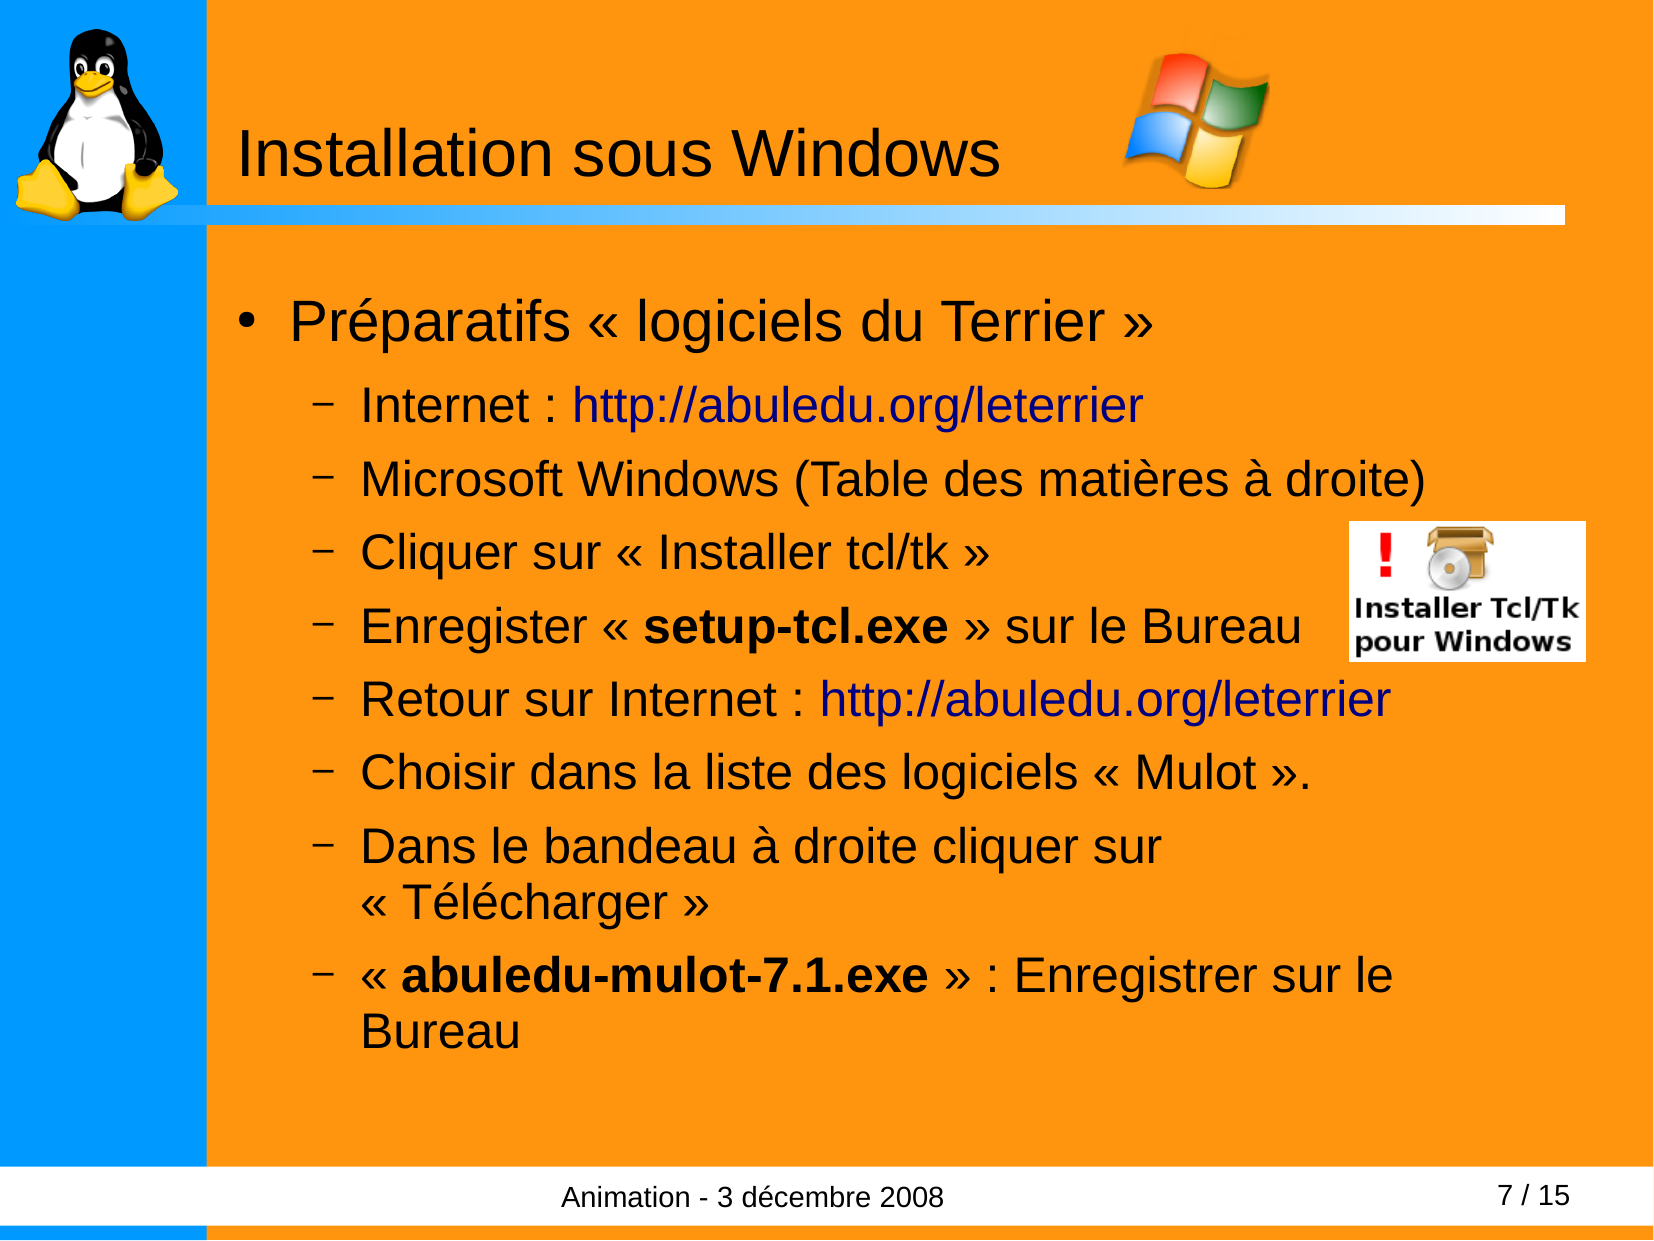

# Installation sous Windows
Préparatifs « logiciels du Terrier »
Internet : http://abuledu.org/leterrier
Microsoft Windows (Table des matières à droite)
Cliquer sur « Installer tcl/tk »
Enregister « setup-tcl.exe » sur le Bureau
Retour sur Internet : http://abuledu.org/leterrier
Choisir dans la liste des logiciels « Mulot ».
Dans le bandeau à droite cliquer sur « Télécharger »
« abuledu-mulot-7.1.exe » : Enregistrer sur le Bureau
7
Animation - 3 décembre 2008